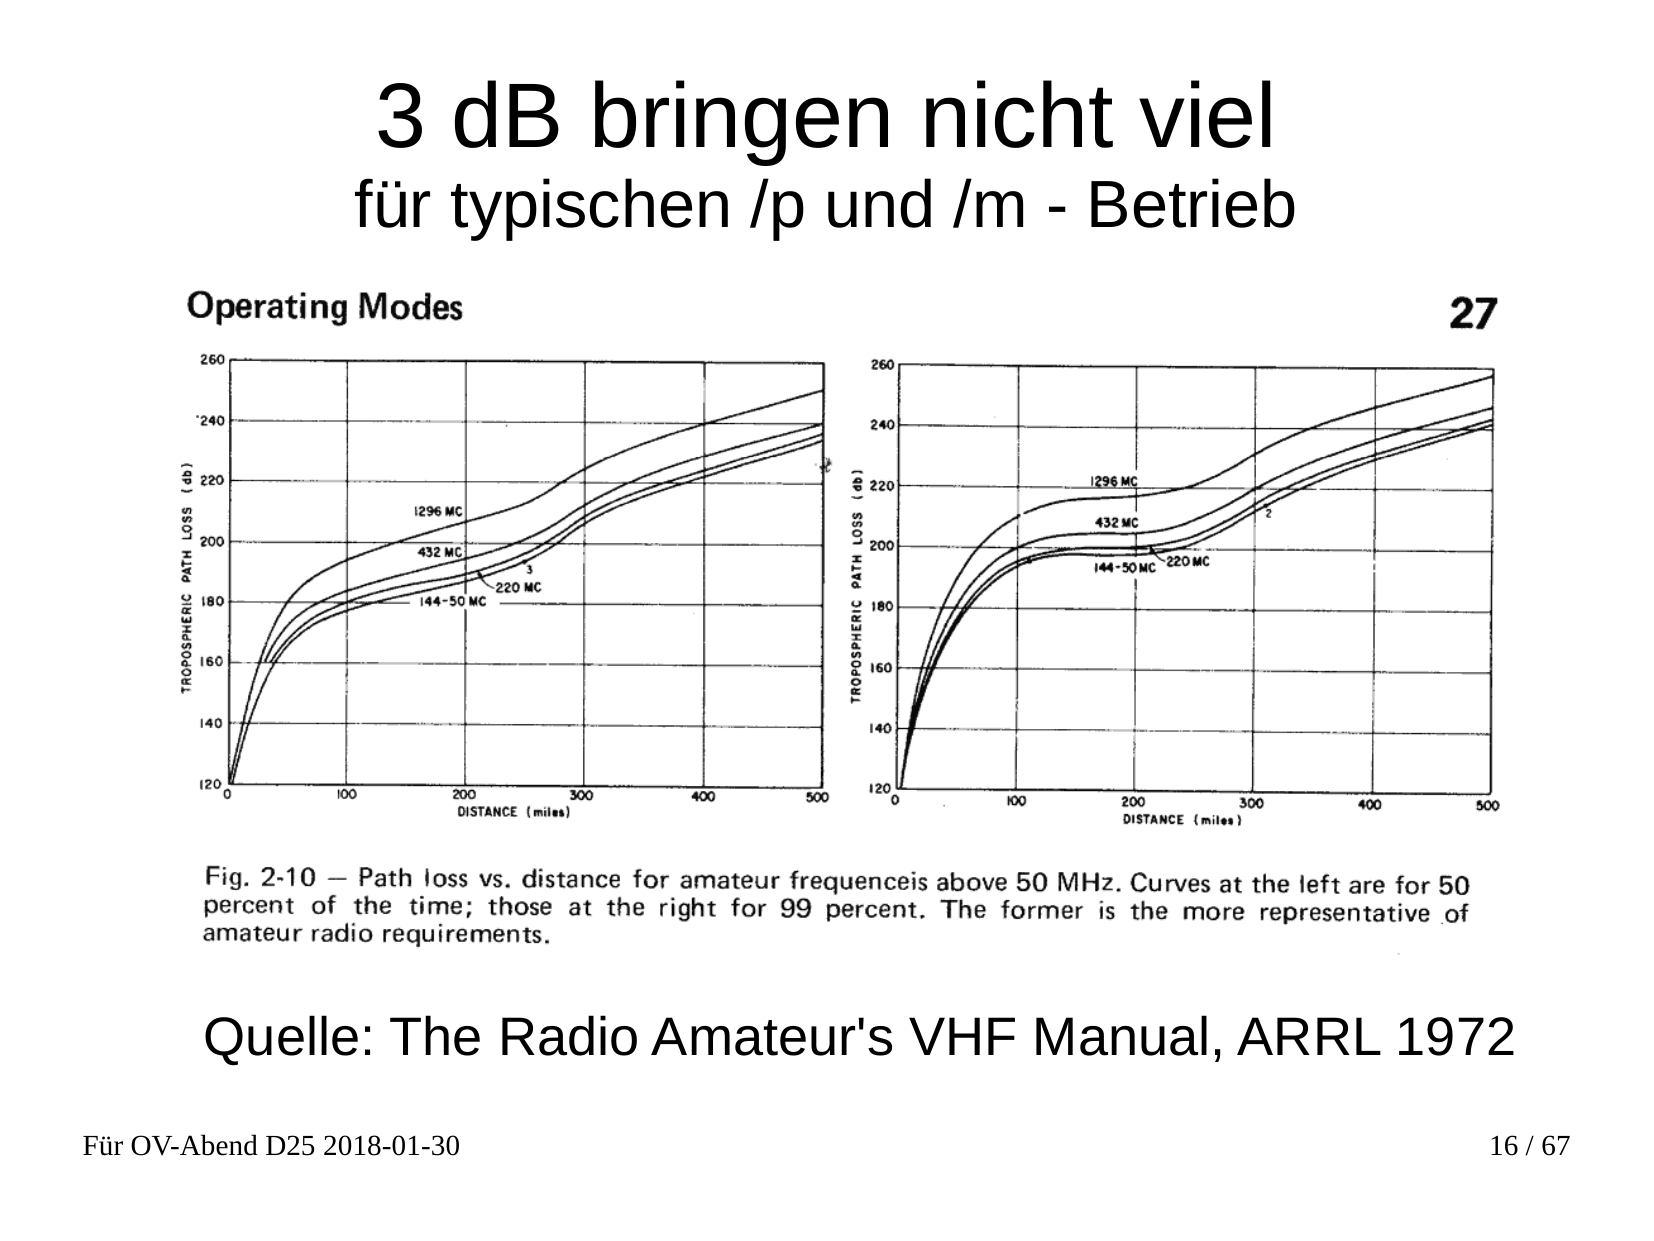

# 3 dB bringen nicht viel für typischen /p und /m - Betrieb
Quelle: The Radio Amateur's VHF Manual, ARRL 1972
16